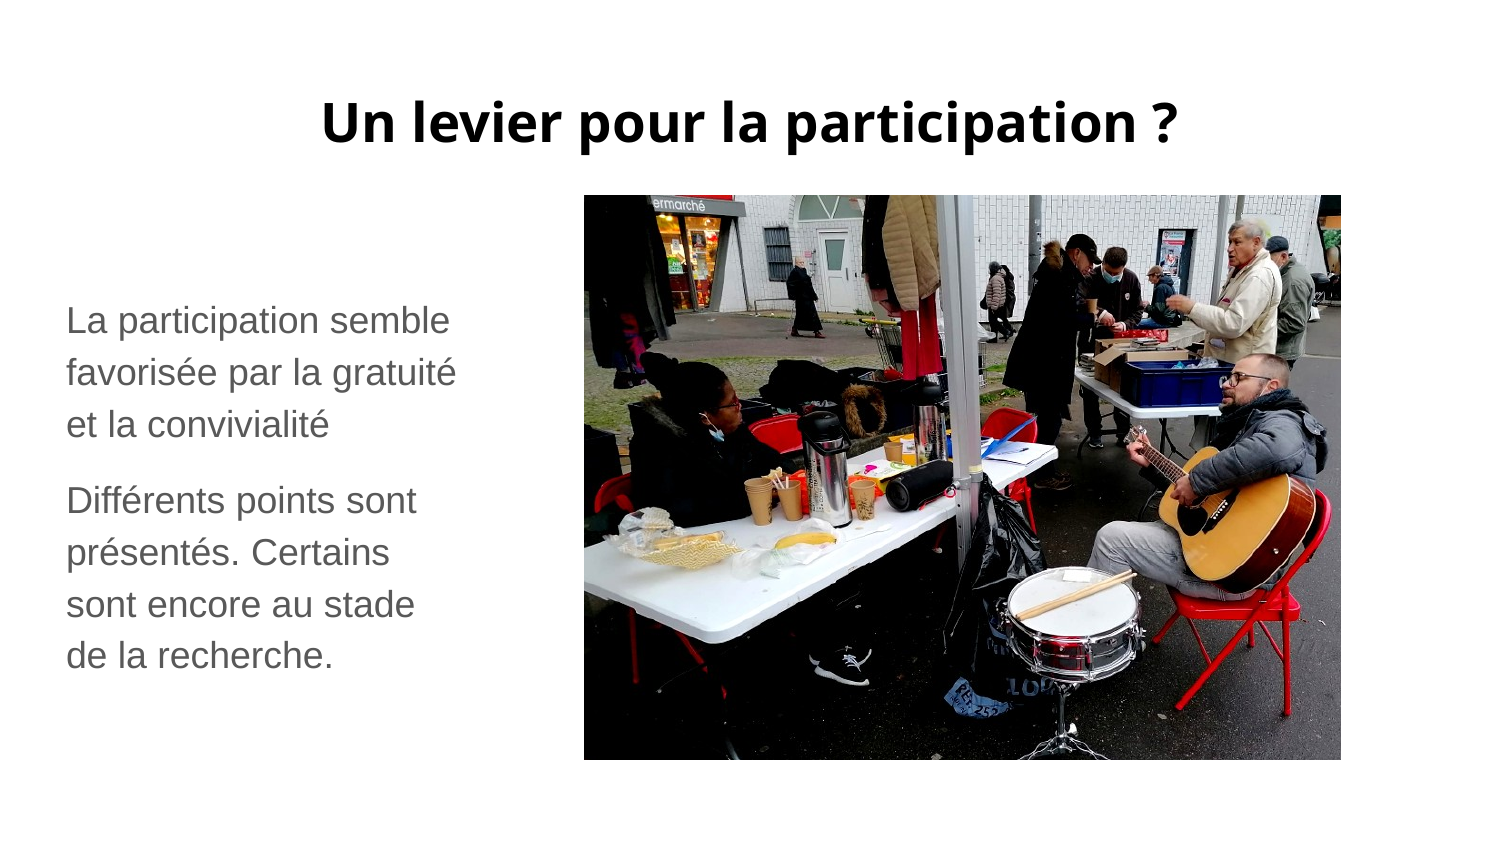

# Un levier pour la participation ?
La participation semble favorisée par la gratuité et la convivialité
Différents points sont présentés. Certains sont encore au stade de la recherche.